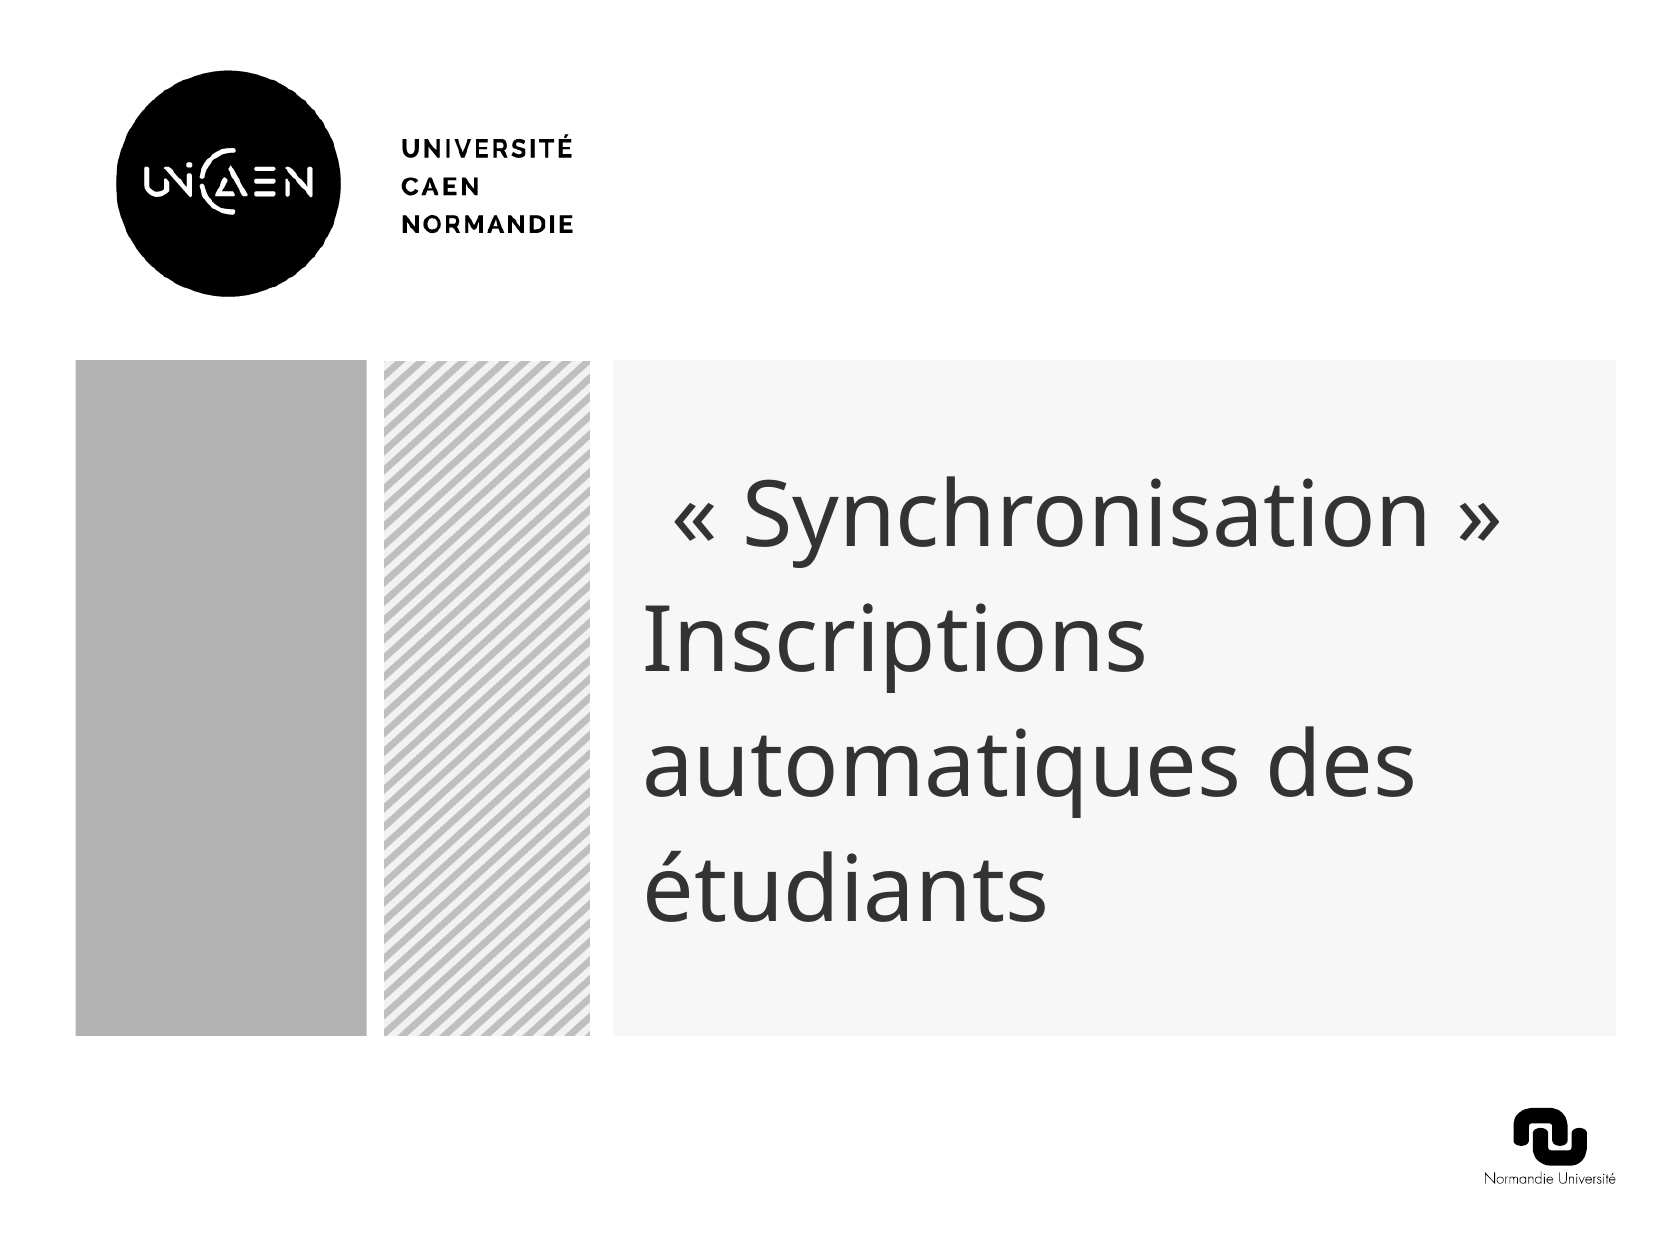

# « Synchronisation » Inscriptions automatiques des étudiants
12
Découverte Ecampus pourn les personnels administratifs